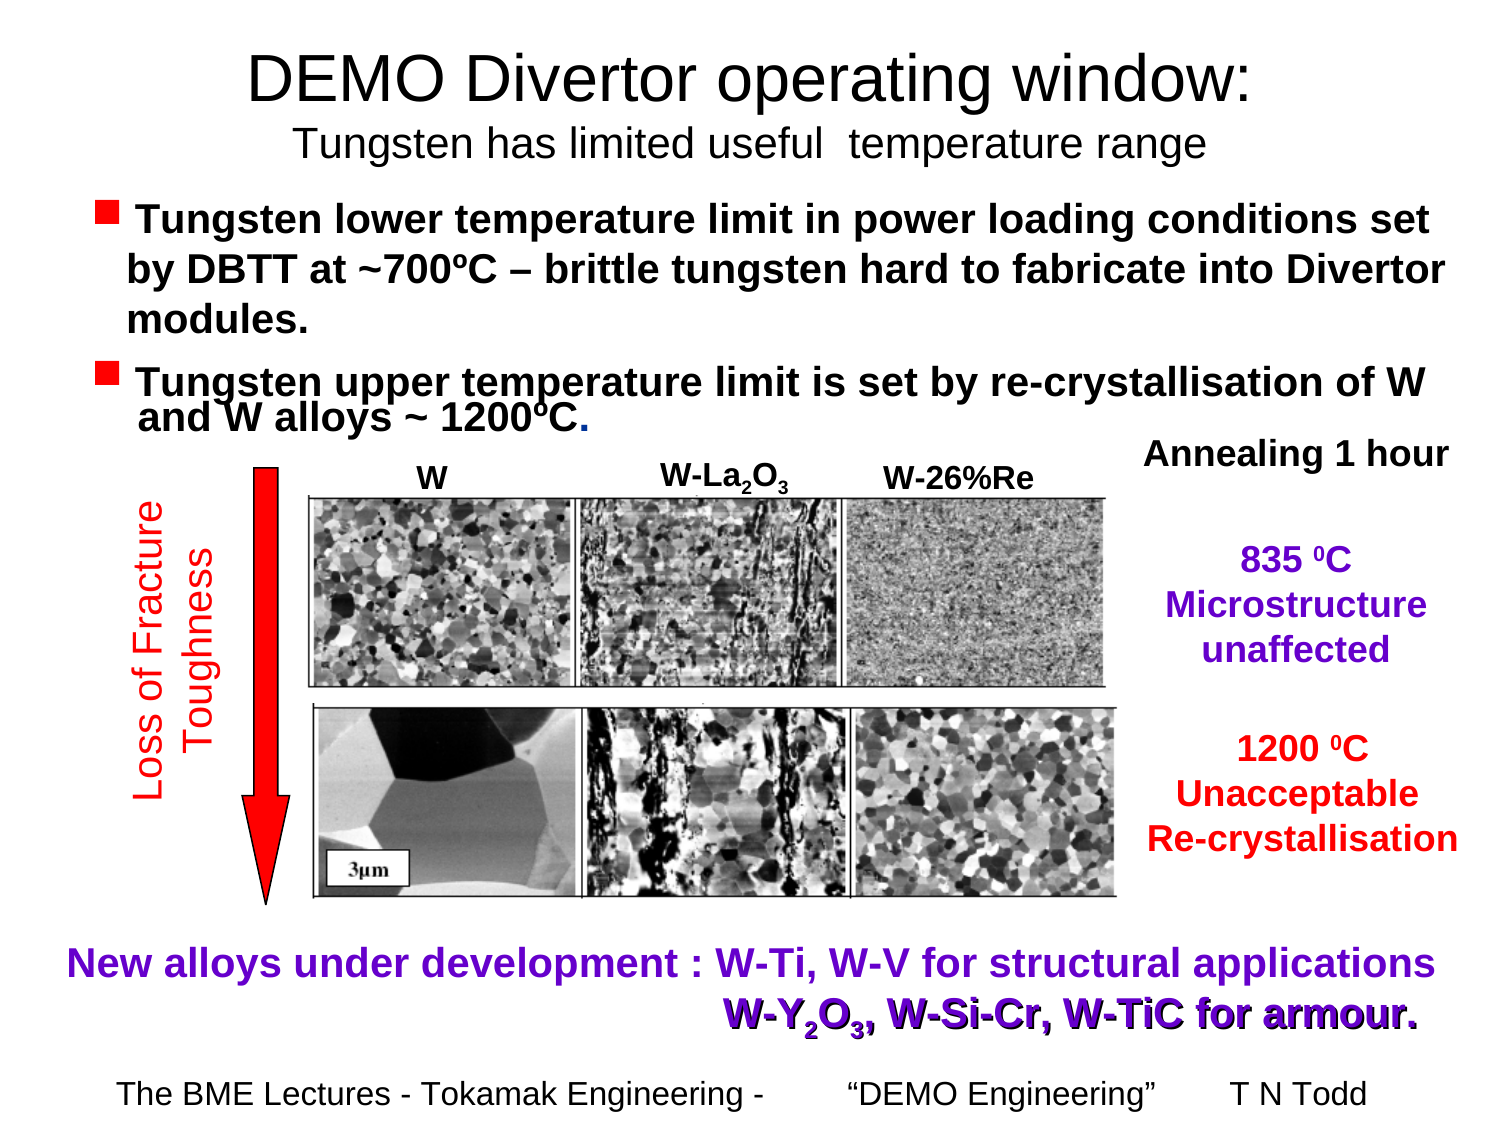

DEMO Divertor operating window:
Tungsten has limited useful temperature range
 Tungsten lower temperature limit in power loading conditions set
 by DBTT at ~700ºC – brittle tungsten hard to fabricate into Divertor
 modules.
 Tungsten upper temperature limit is set by re-crystallisation of W
 and W alloys ~ 1200ºC.
Annealing 1 hour
W
W-26%Re
W-La2O3
835 0C
Microstructure unaffected
Loss of Fracture Toughness
1200 0C
Unacceptable
Re-crystallisation
 New alloys under development : W-Ti, W-V for structural applications
 W-Y2O3, W-Si-Cr, W-TiC for armour.